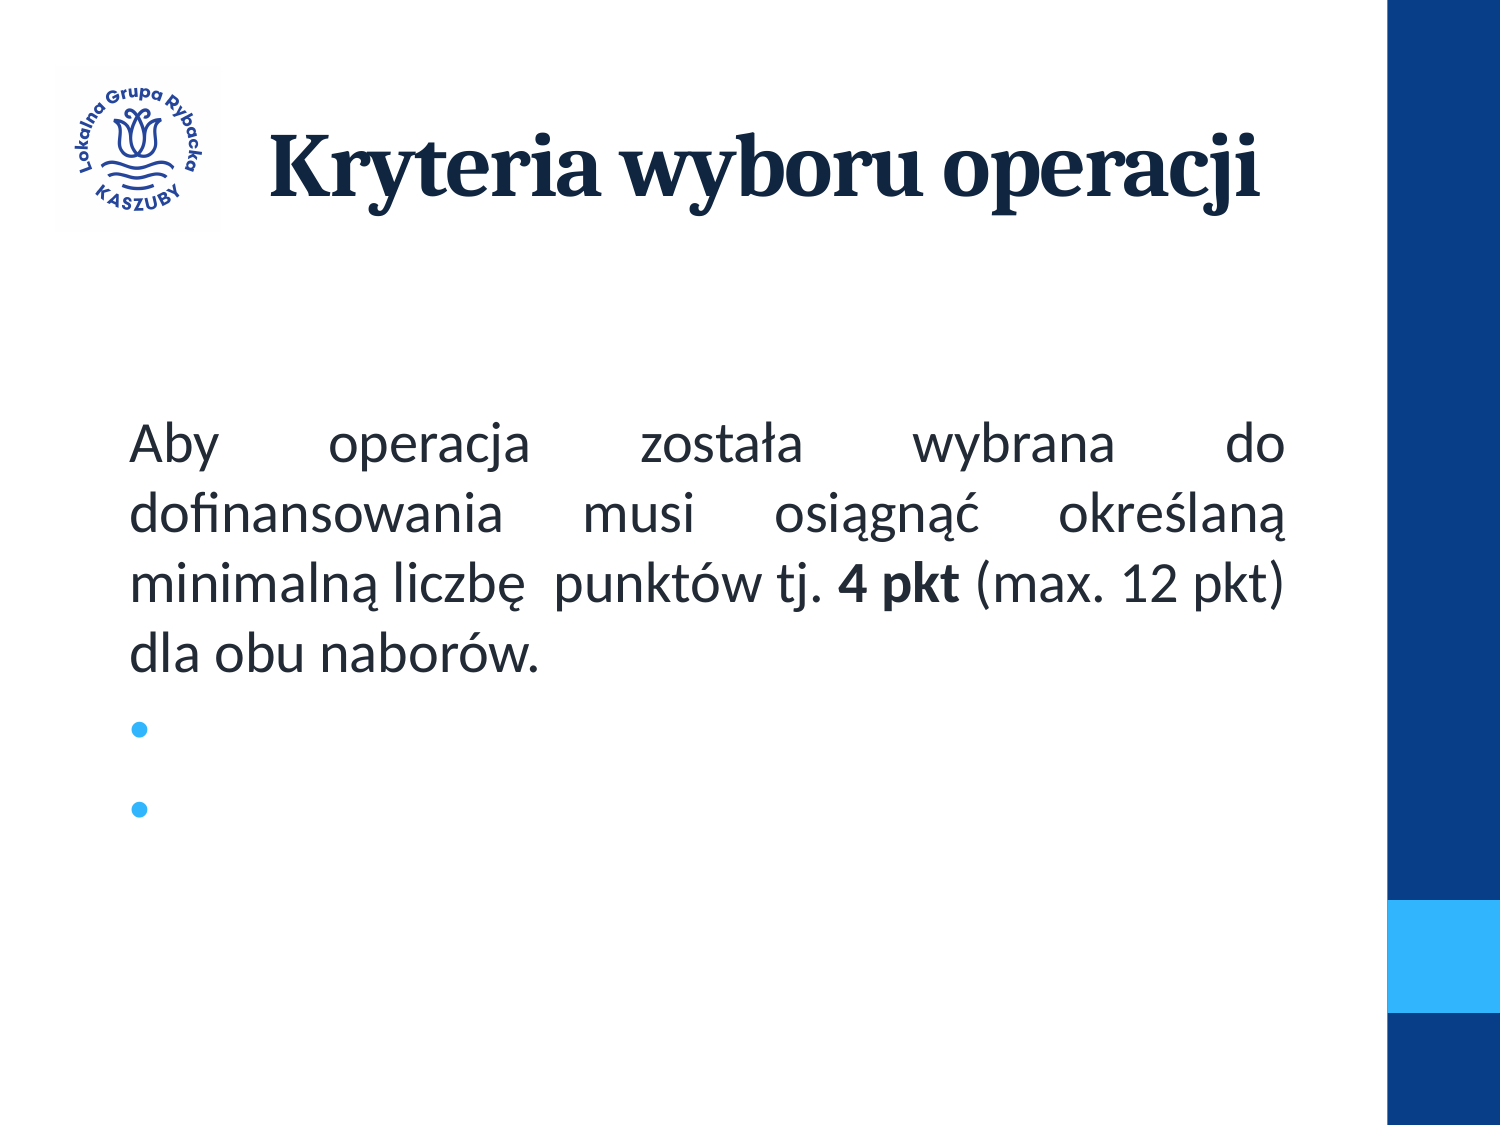

# Kryteria wyboru operacji
Aby operacja została wybrana do dofinansowania musi osiągnąć określaną minimalną liczbę punktów tj. 4 pkt (max. 12 pkt) dla obu naborów.